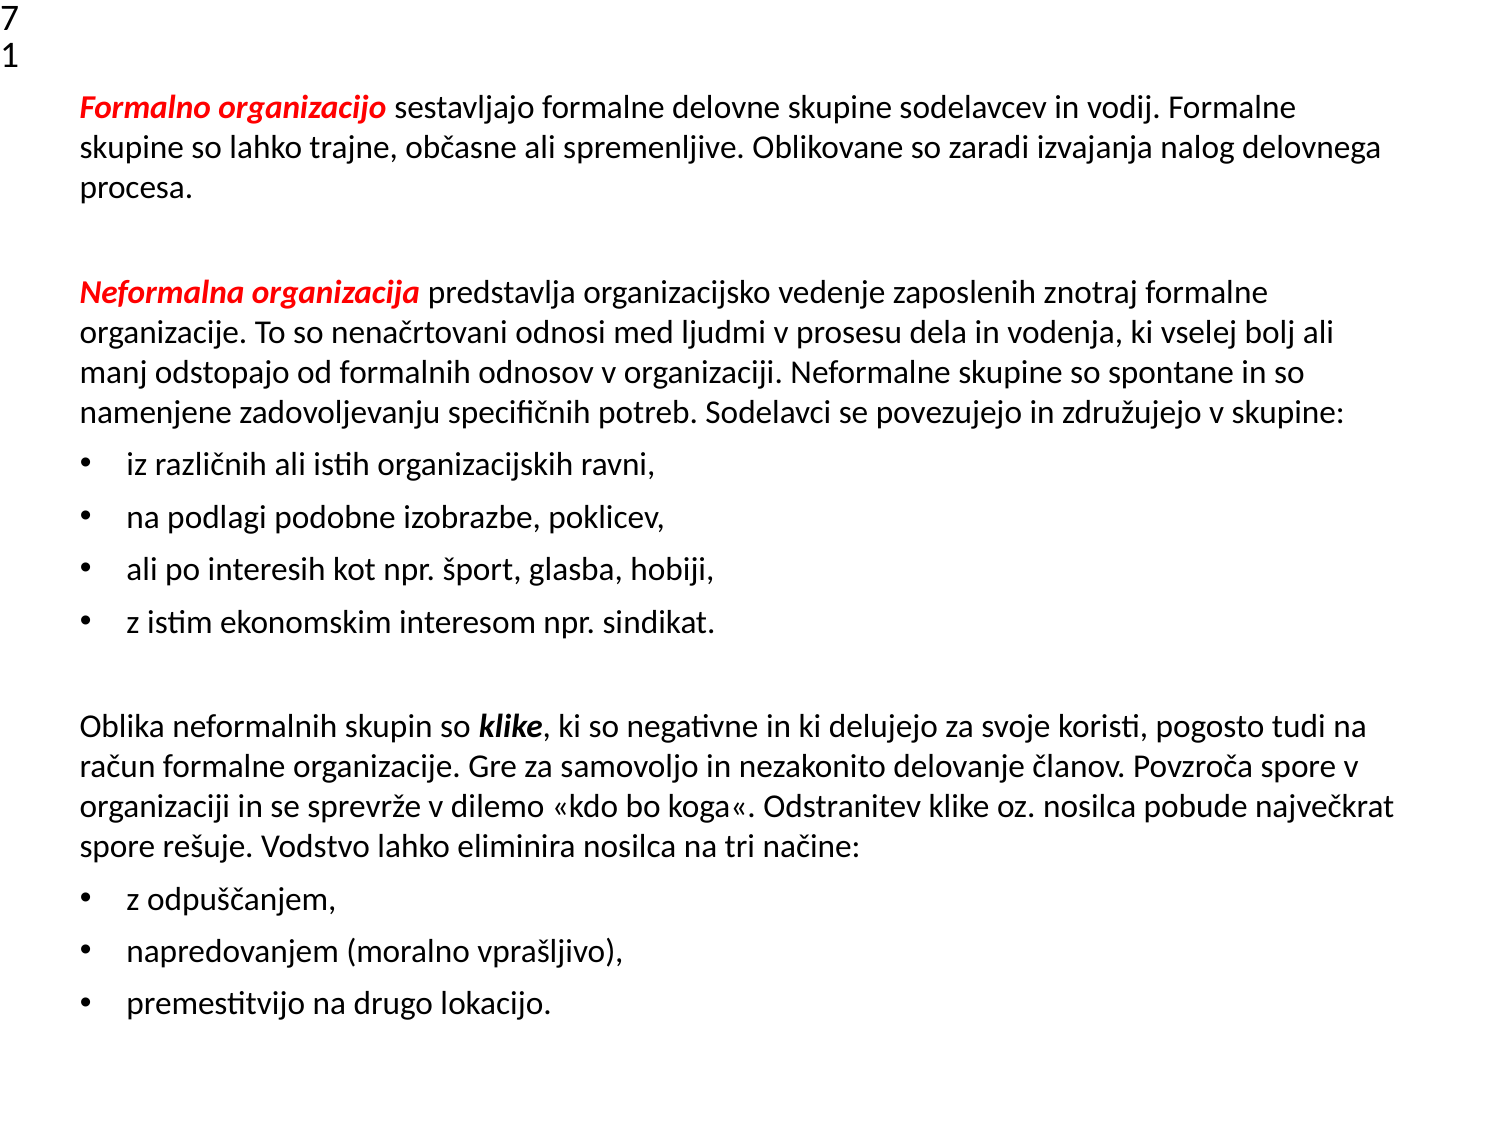

Formalno organizacijo sestavljajo formalne delovne skupine sodelavcev in vodij. Formalne skupine so lahko trajne, občasne ali spremenljive. Oblikovane so zaradi izvajanja nalog delovnega procesa.
Neformalna organizacija predstavlja organizacijsko vedenje zaposlenih znotraj formalne organizacije. To so nenačrtovani odnosi med ljudmi v prosesu dela in vodenja, ki vselej bolj ali manj odstopajo od formalnih odnosov v organizaciji. Neformalne skupine so spontane in so namenjene zadovoljevanju specifičnih potreb. Sodelavci se povezujejo in združujejo v skupine:
iz različnih ali istih organizacijskih ravni,
na podlagi podobne izobrazbe, poklicev,
ali po interesih kot npr. šport, glasba, hobiji,
z istim ekonomskim interesom npr. sindikat.
Oblika neformalnih skupin so klike, ki so negativne in ki delujejo za svoje koristi, pogosto tudi na račun formalne organizacije. Gre za samovoljo in nezakonito delovanje članov. Povzroča spore v organizaciji in se sprevrže v dilemo «kdo bo koga«. Odstranitev klike oz. nosilca pobude največkrat spore rešuje. Vodstvo lahko eliminira nosilca na tri načine:
z odpuščanjem,
napredovanjem (moralno vprašljivo),
premestitvijo na drugo lokacijo.